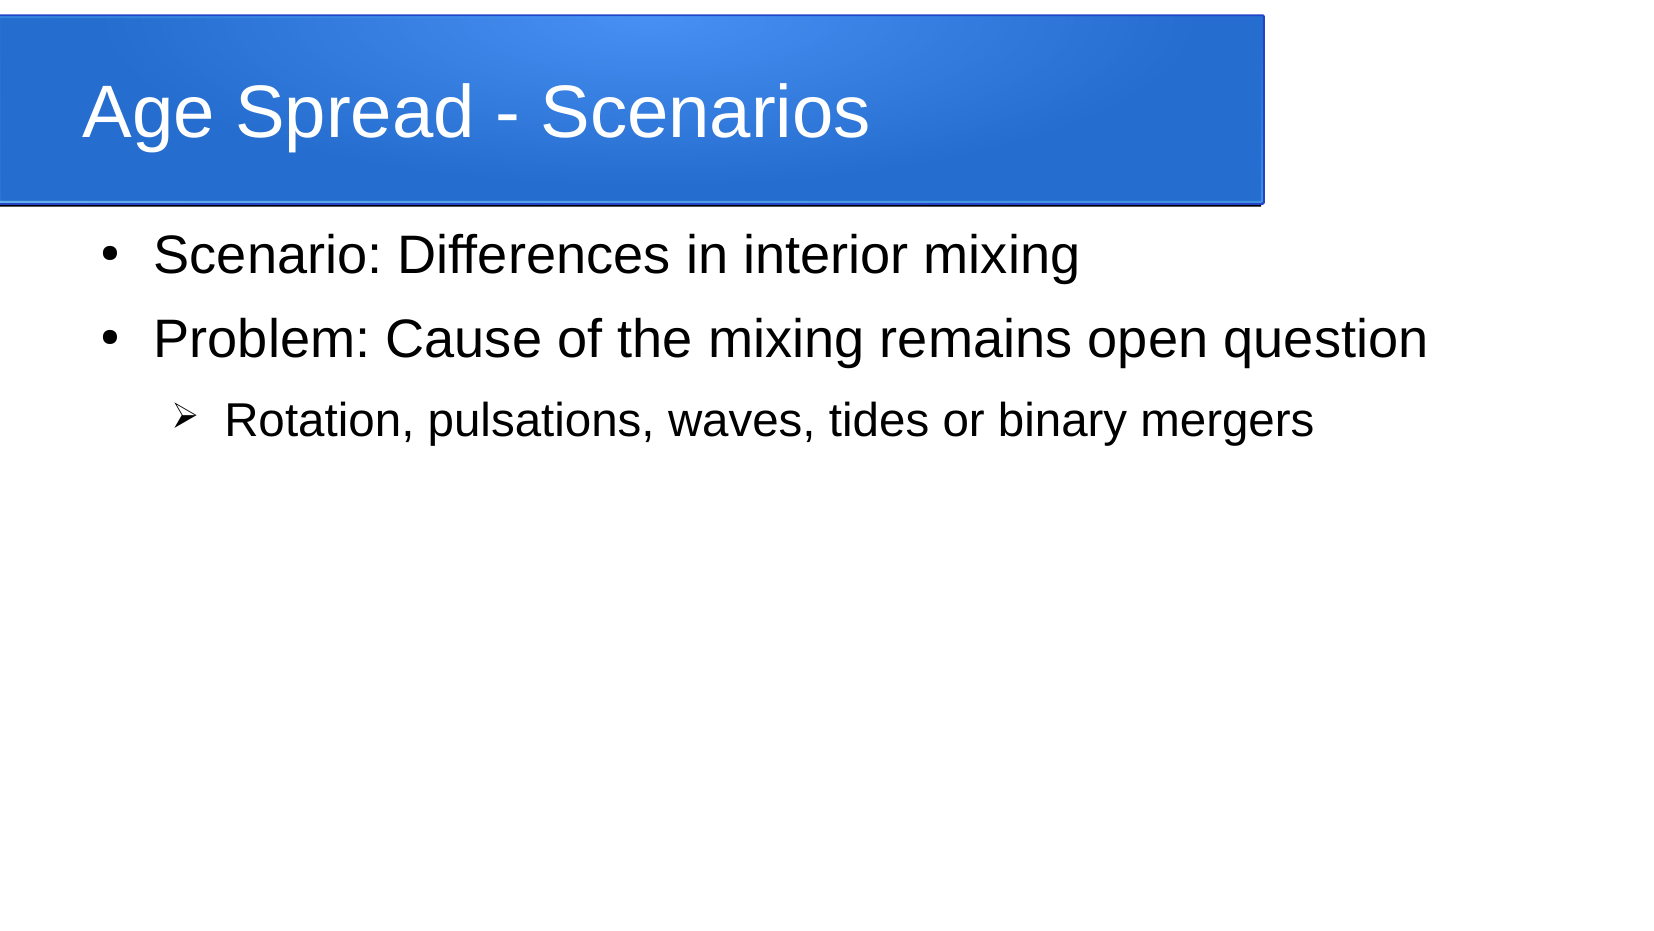

# Age Spread - Scenarios
Scenario: Differences in interior mixing
Problem: Cause of the mixing remains open question
Rotation, pulsations, waves, tides or binary mergers